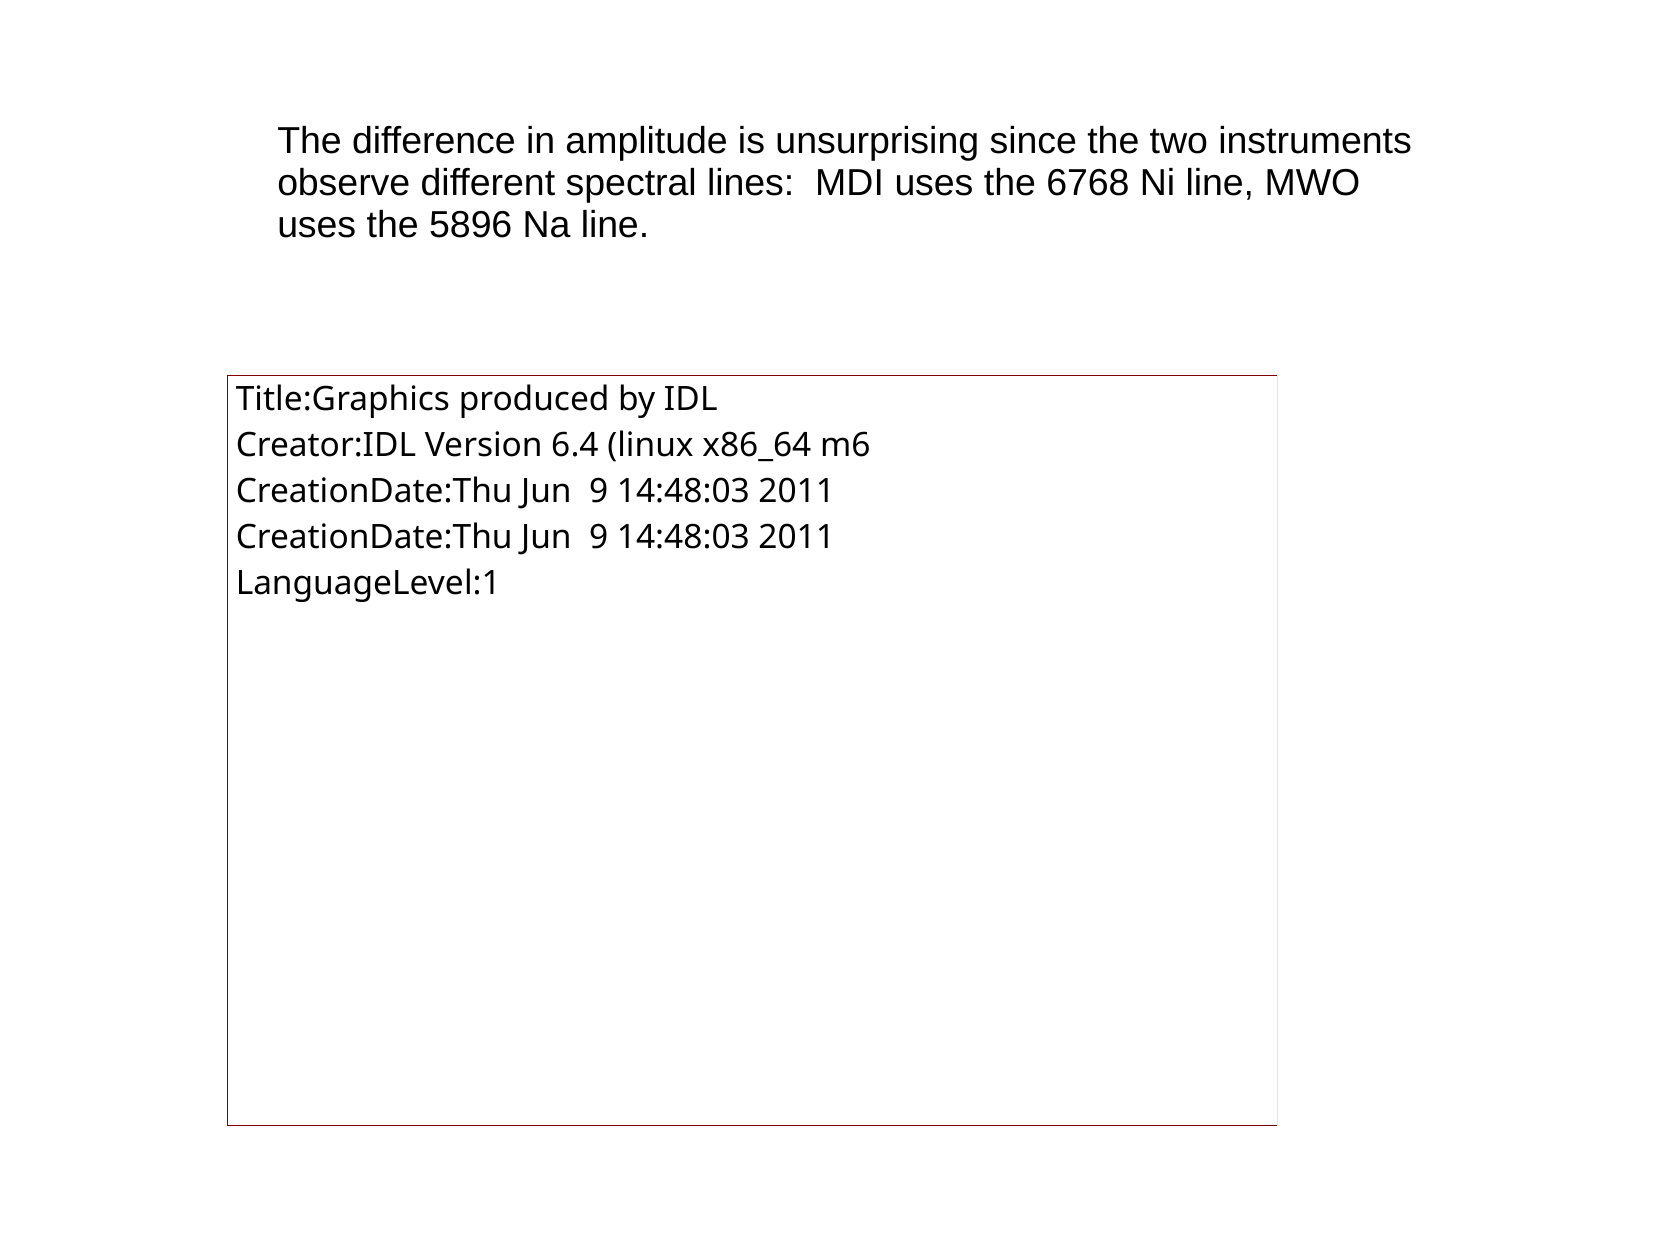

The difference in amplitude is unsurprising since the two instruments
observe different spectral lines: MDI uses the 6768 Ni line, MWO
uses the 5896 Na line.